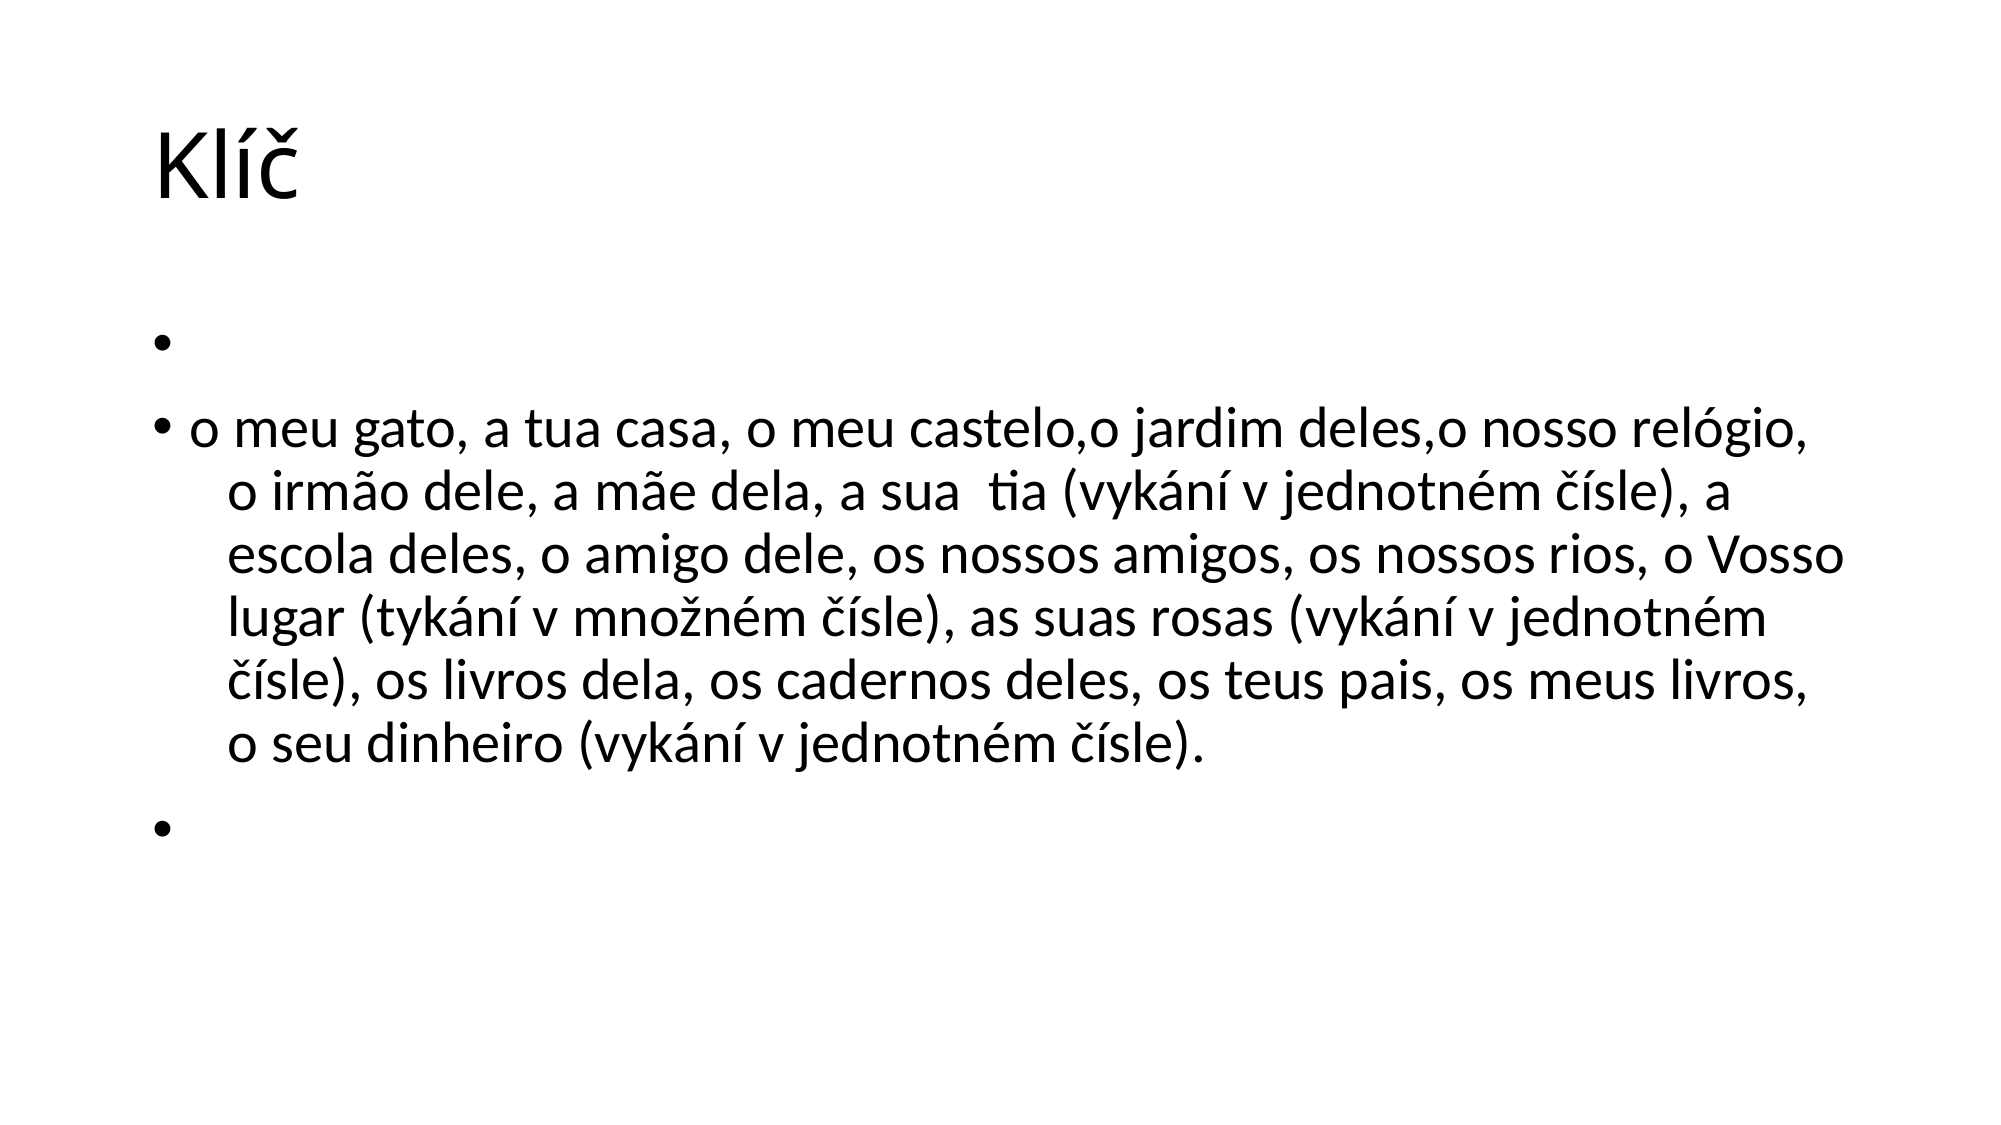

# Klíč
o meu gato, a tua casa, o meu castelo,o jardim deles,o nosso relógio, o irmão dele, a mãe dela, a sua tia (vykání v jednotném čísle), a escola deles, o amigo dele, os nossos amigos, os nossos rios, o Vosso lugar (tykání v množném čísle), as suas rosas (vykání v jednotném čísle), os livros dela, os cadernos deles, os teus pais, os meus livros, o seu dinheiro (vykání v jednotném čísle).